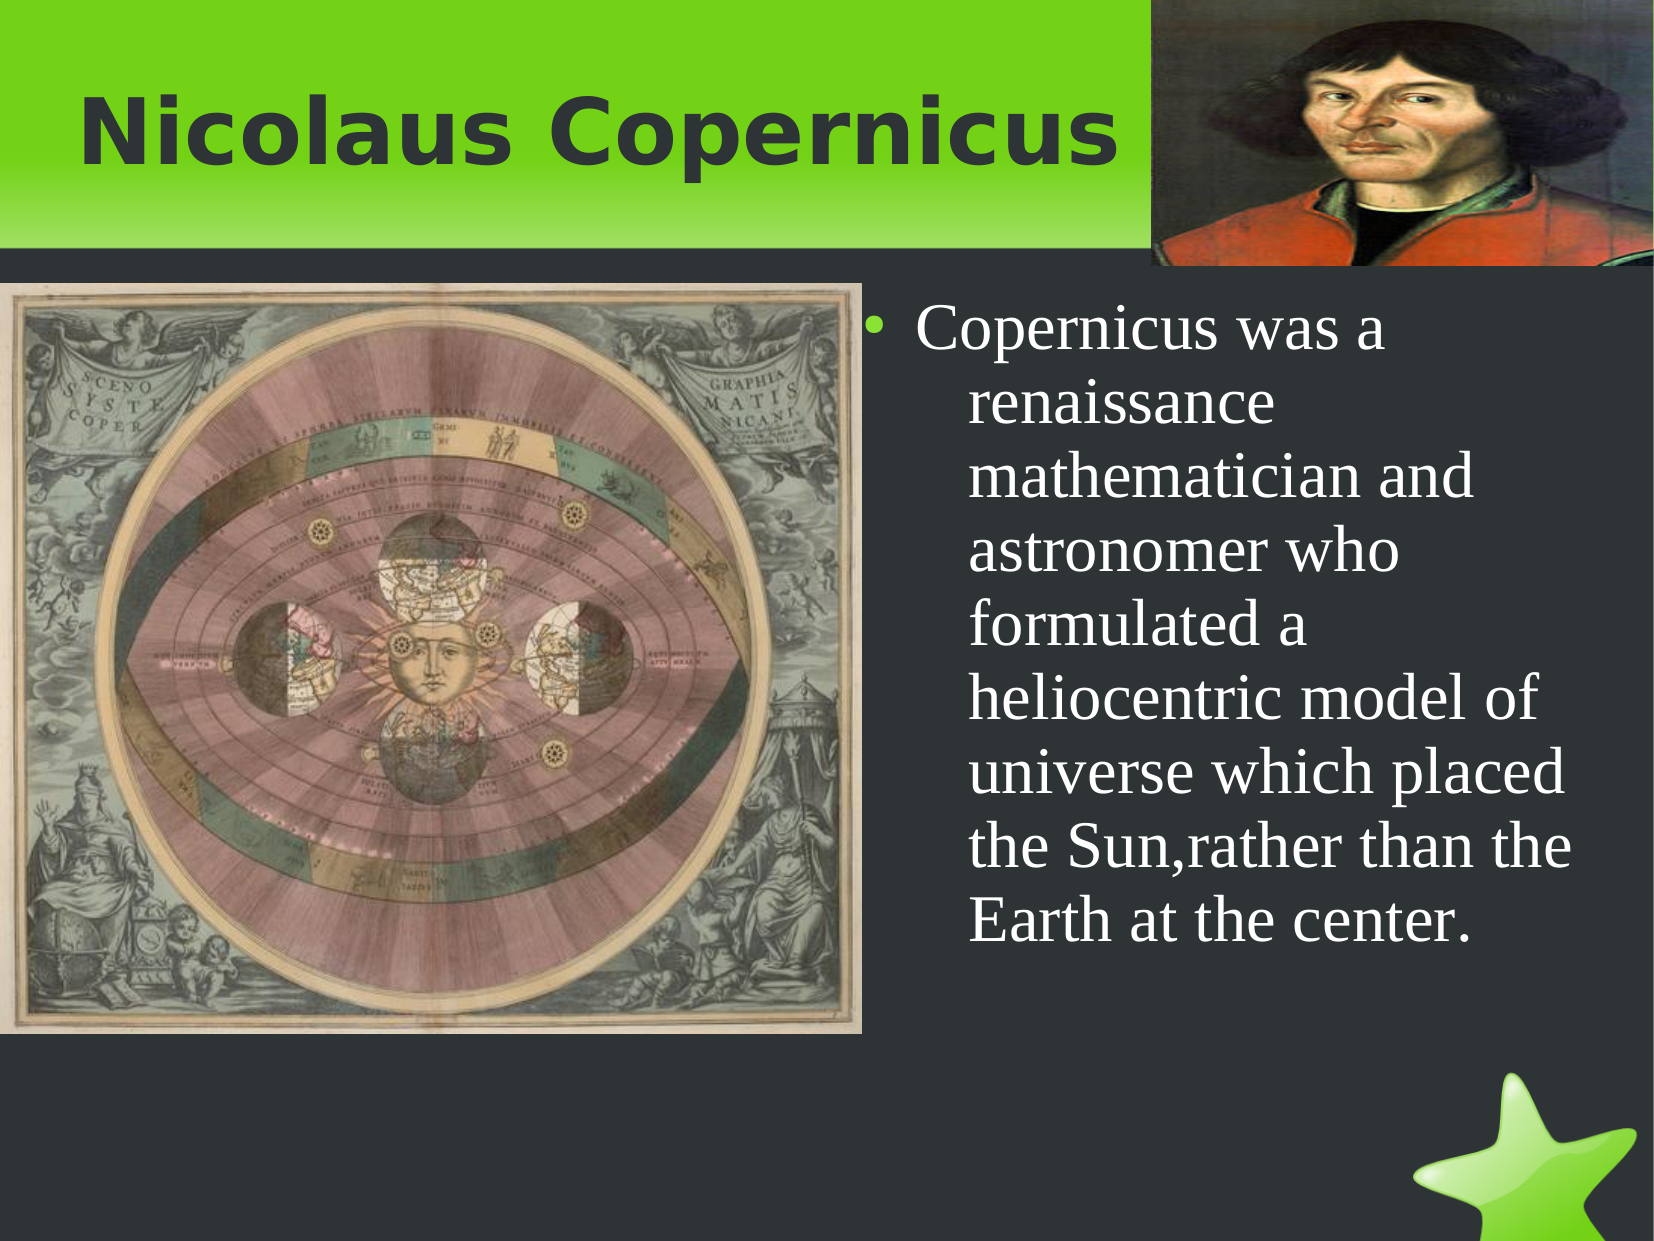

# Nicolaus Copernicus
Copernicus was a renaissance mathematician and astronomer who formulated a heliocentric model of universe which placed the Sun,rather than the Earth at the center.